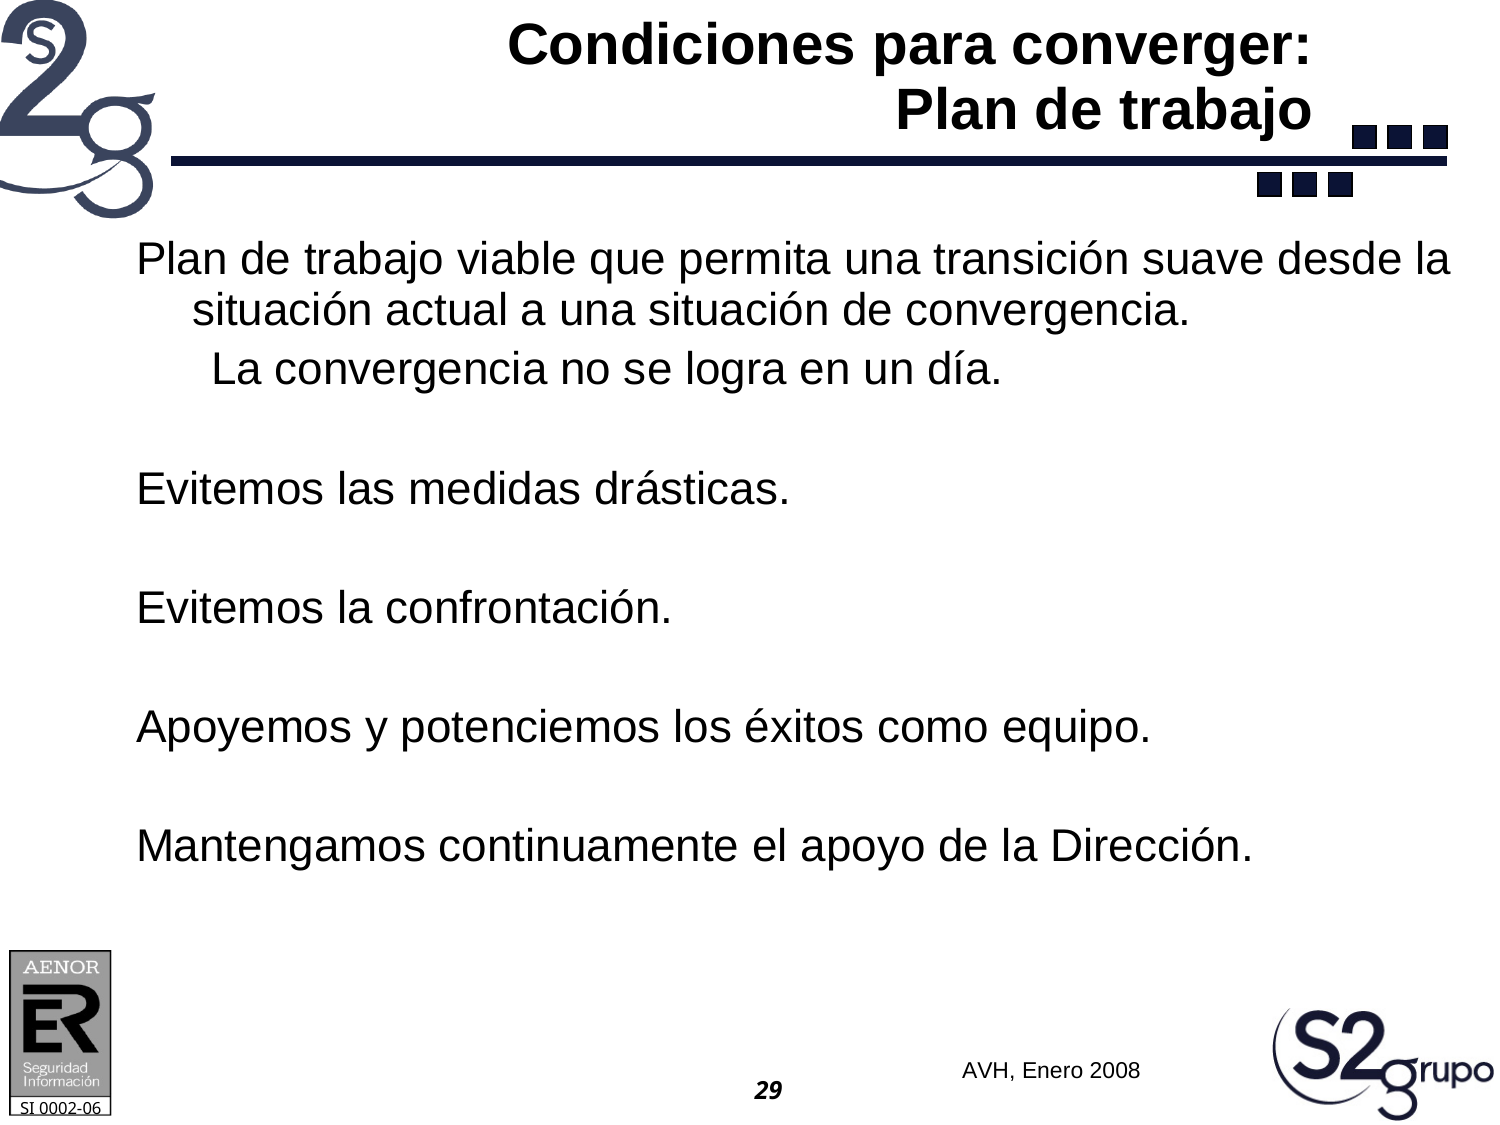

# Condiciones para converger: Plan de trabajo
Plan de trabajo viable que permita una transición suave desde la situación actual a una situación de convergencia.
La convergencia no se logra en un día.
Evitemos las medidas drásticas.
Evitemos la confrontación.
Apoyemos y potenciemos los éxitos como equipo.
Mantengamos continuamente el apoyo de la Dirección.
AVH, Enero 2008